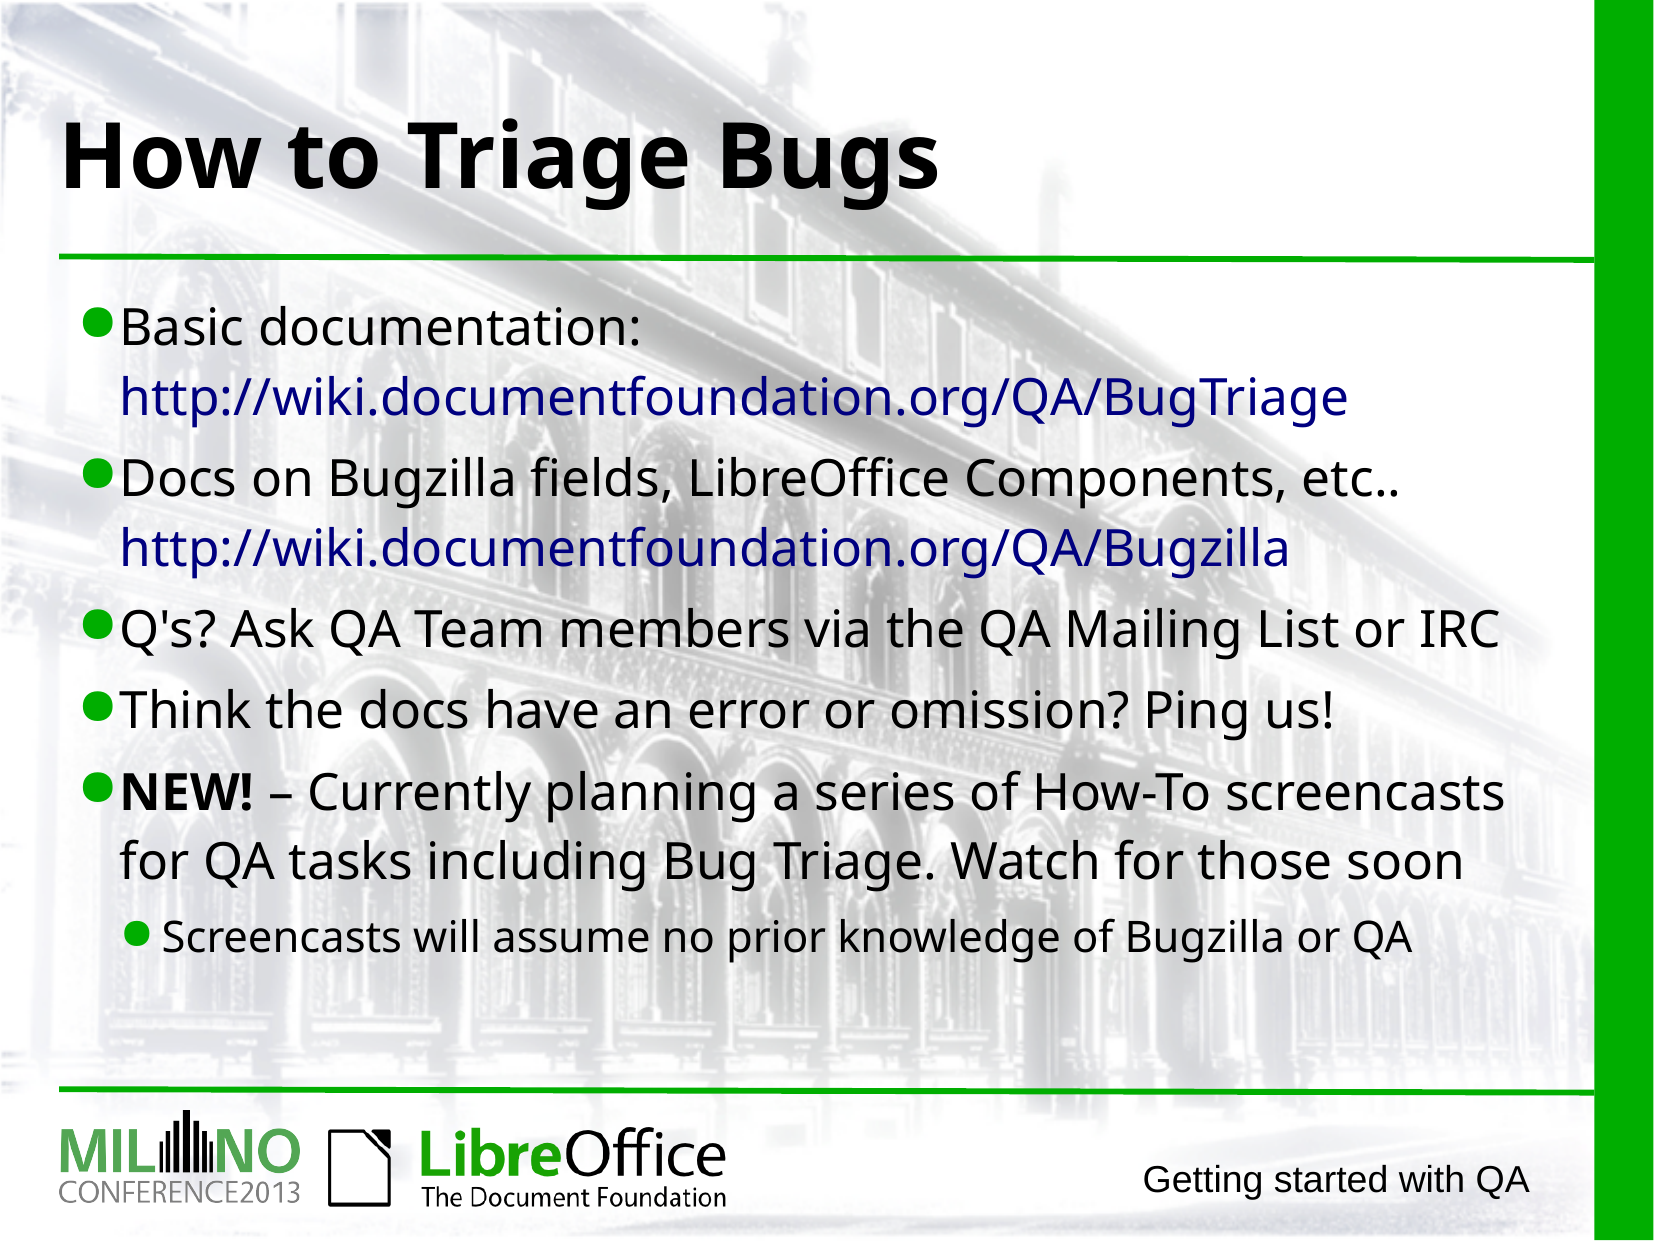

# How to Triage Bugs
Basic documentation:http://wiki.documentfoundation.org/QA/BugTriage
Docs on Bugzilla fields, LibreOffice Components, etc..
http://wiki.documentfoundation.org/QA/Bugzilla
Q's? Ask QA Team members via the QA Mailing List or IRC
Think the docs have an error or omission? Ping us!
NEW! – Currently planning a series of How-To screencasts for QA tasks including Bug Triage. Watch for those soon
Screencasts will assume no prior knowledge of Bugzilla or QA